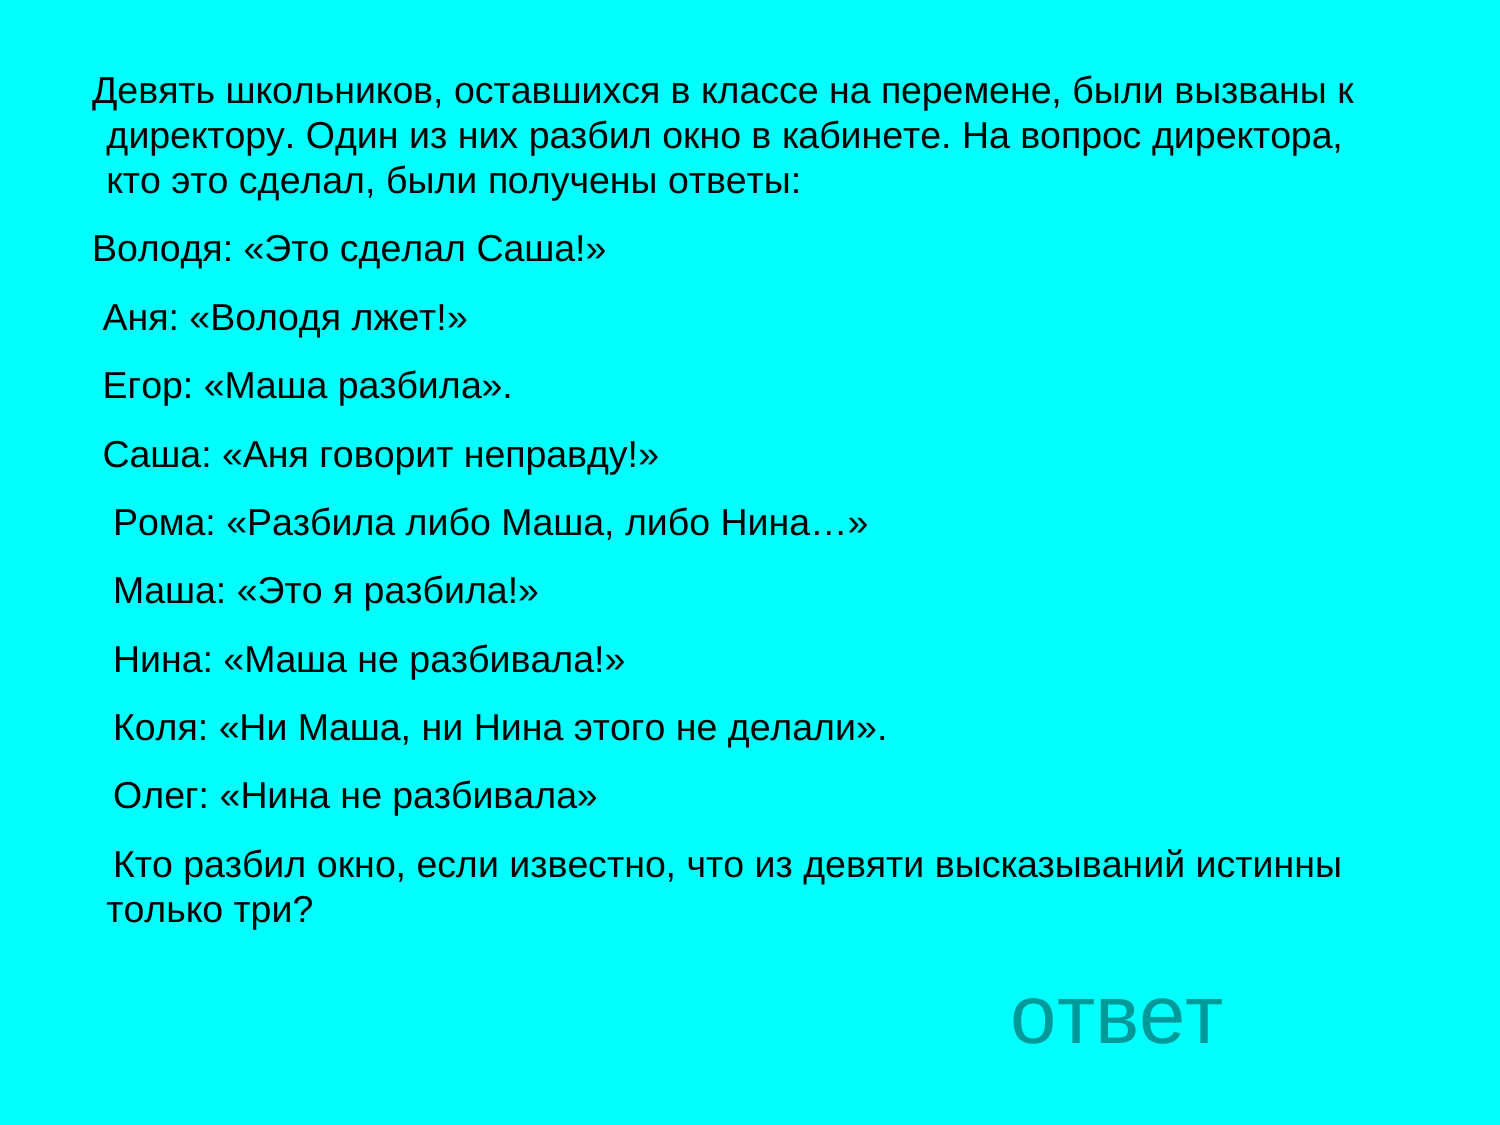

# Девять школьников, оставшихся в классе на перемене, были вызваны к директору. Один из них разбил окно в кабинете. На вопрос директора, кто это сделал, были получены ответы:
 Володя: «Это сделал Саша!»
 Аня: «Володя лжет!»
 Егор: «Маша разбила».
 Саша: «Аня говорит неправду!»
 Рома: «Разбила либо Маша, либо Нина…»
 Маша: «Это я разбила!»
 Нина: «Маша не разбивала!»
 Коля: «Ни Маша, ни Нина этого не делали».
 Олег: «Нина не разбивала»
 Кто разбил окно, если известно, что из девяти высказываний истинны только три?
ответ